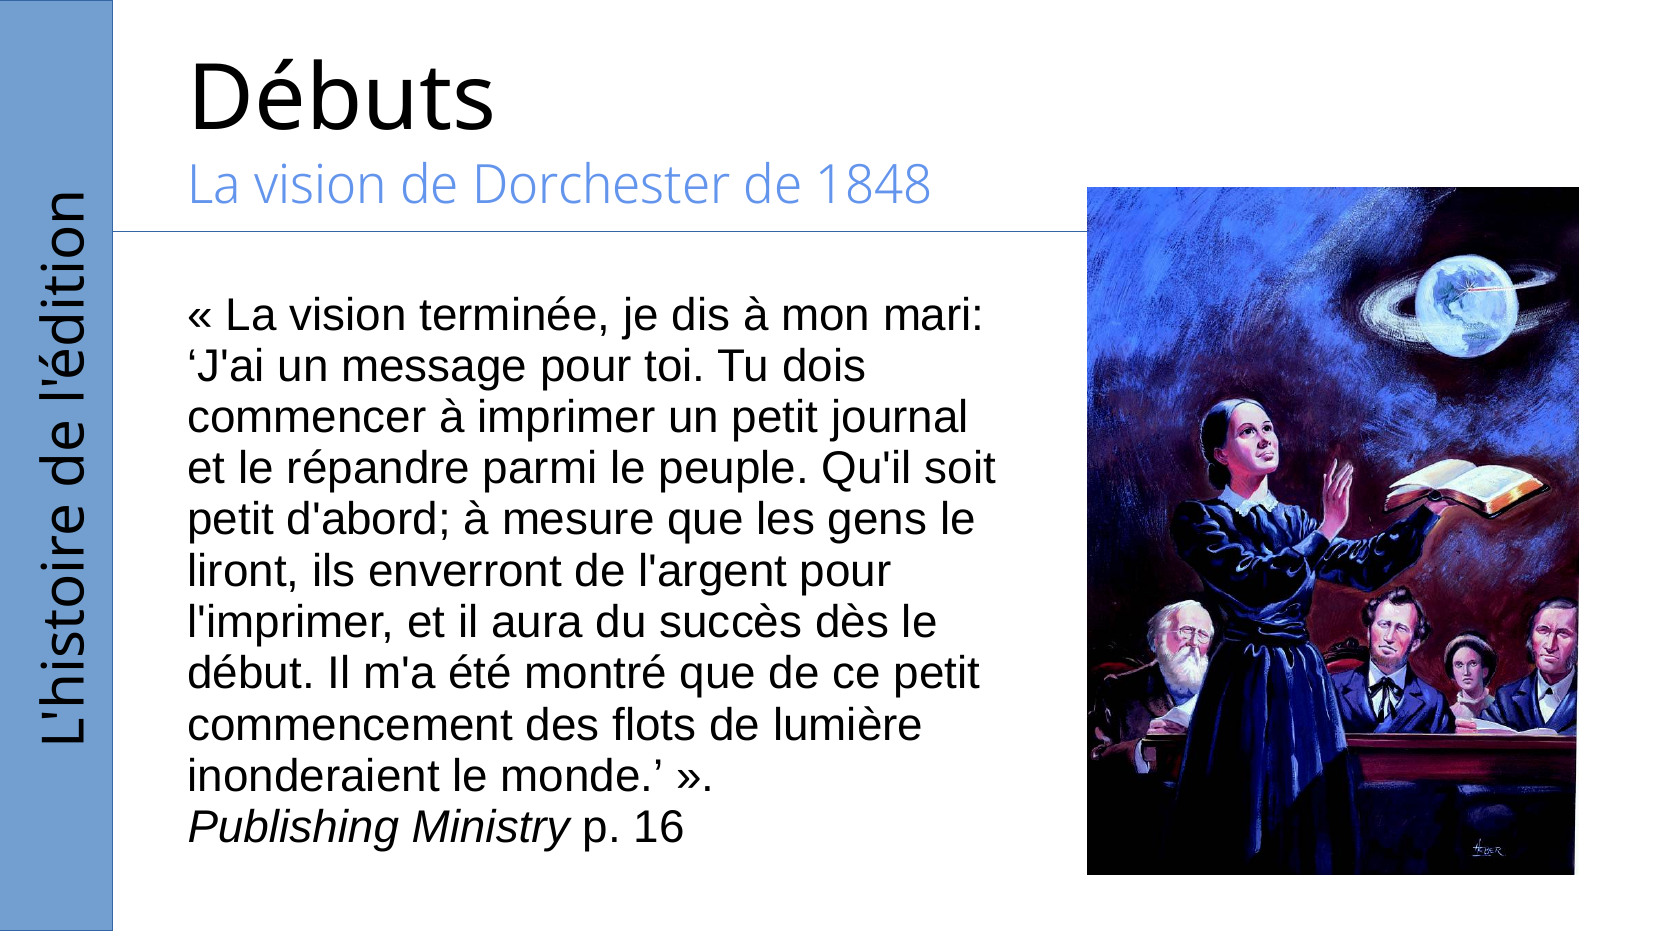

Débuts
La vision de Dorchester de 1848
# « La vision terminée, je dis à mon mari: ‘J'ai un message pour toi. Tu dois commencer à imprimer un petit journal et le répandre parmi le peuple. Qu'il soit petit d'abord; à mesure que les gens le liront, ils enverront de l'argent pour l'imprimer, et il aura du succès dès le début. Il m'a été montré que de ce petit commencement des flots de lumière inonderaient le monde.’ ».
Publishing Ministry p. 16
L'histoire de l'édition